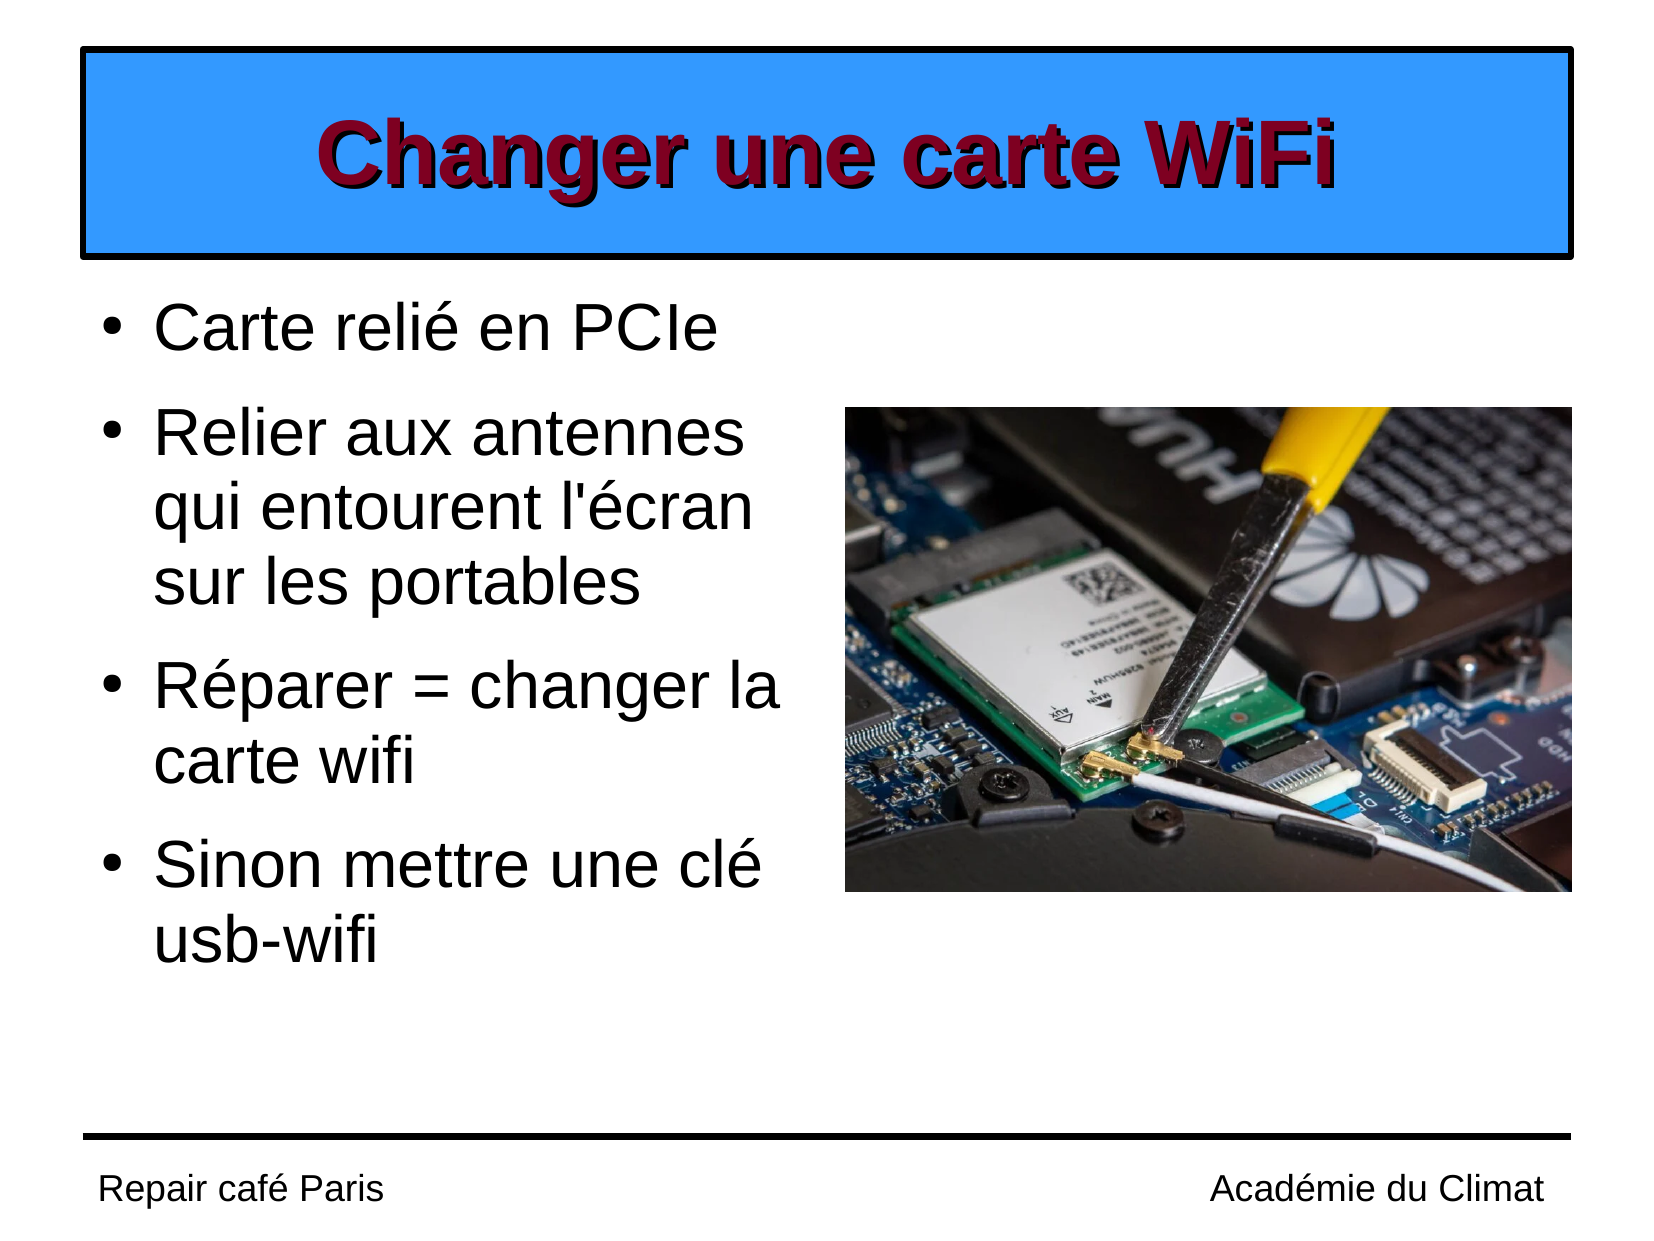

# Changer une carte WiFi
Carte relié en PCIe
Relier aux antennes qui entourent l'écran sur les portables
Réparer = changer la carte wifi
Sinon mettre une clé usb-wifi
Repair café Paris	Académie du Climat